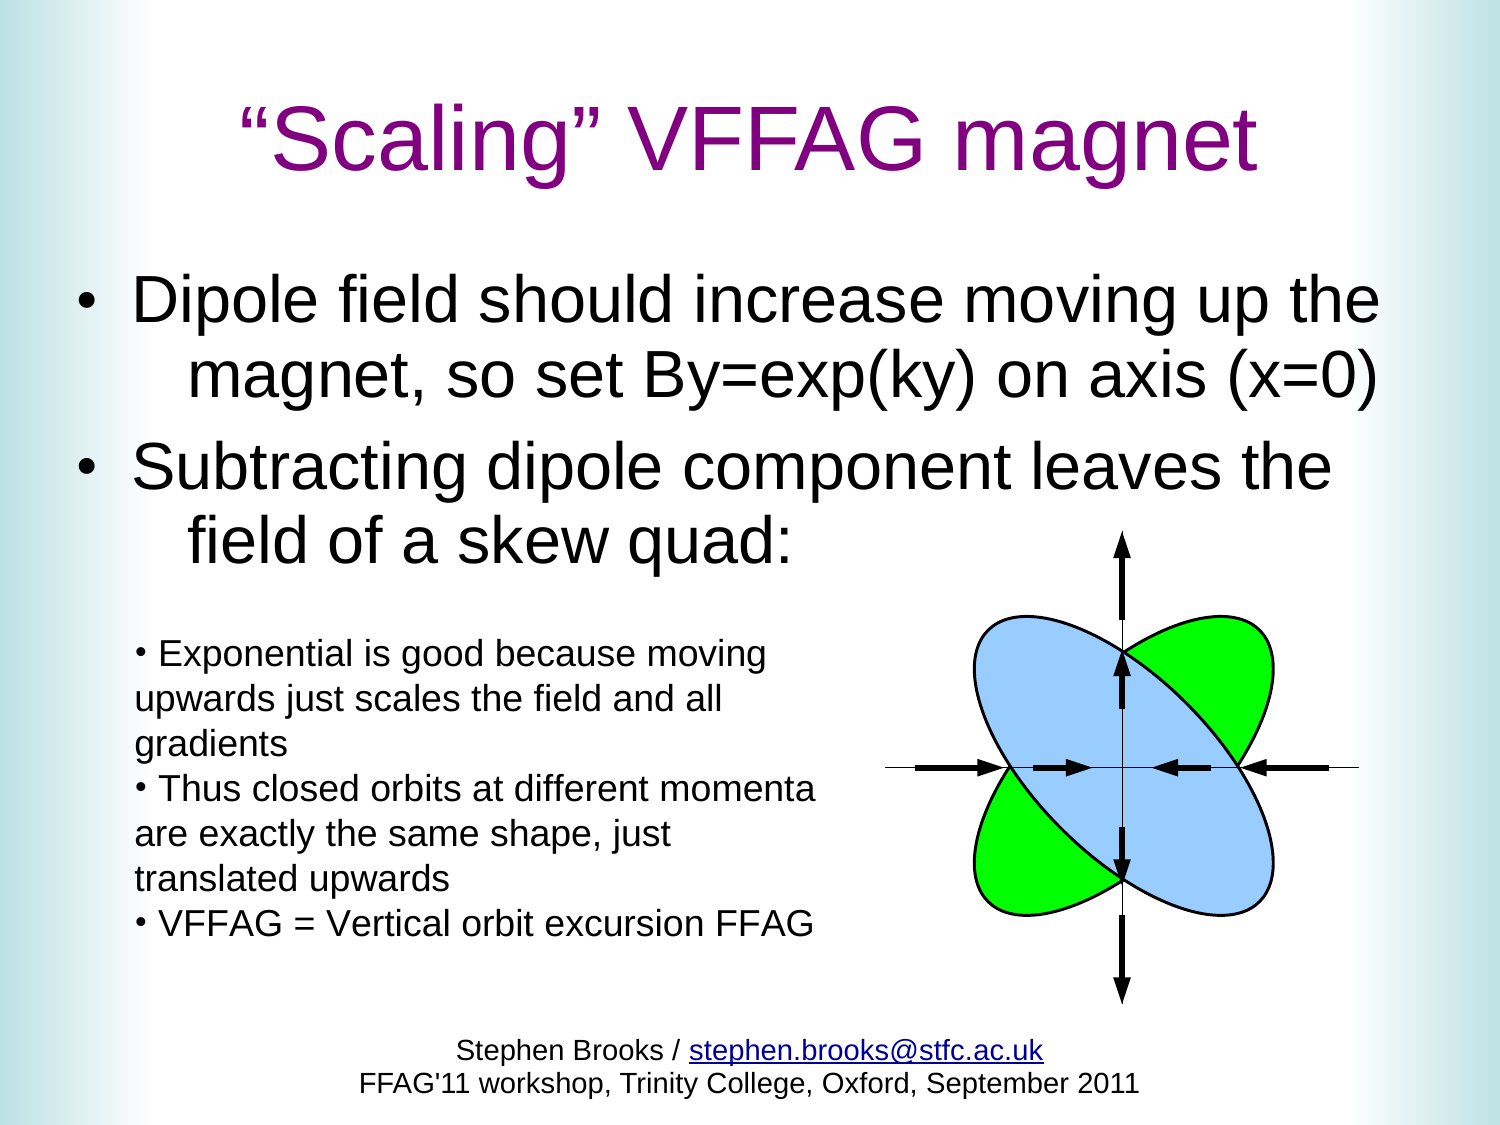

# “Scaling” VFFAG magnet
Dipole field should increase moving up the magnet, so set By=exp(ky) on axis (x=0)
Subtracting dipole component leaves the field of a skew quad:
 Exponential is good because moving upwards just scales the field and all gradients
 Thus closed orbits at different momenta are exactly the same shape, just translated upwards
 VFFAG = Vertical orbit excursion FFAG